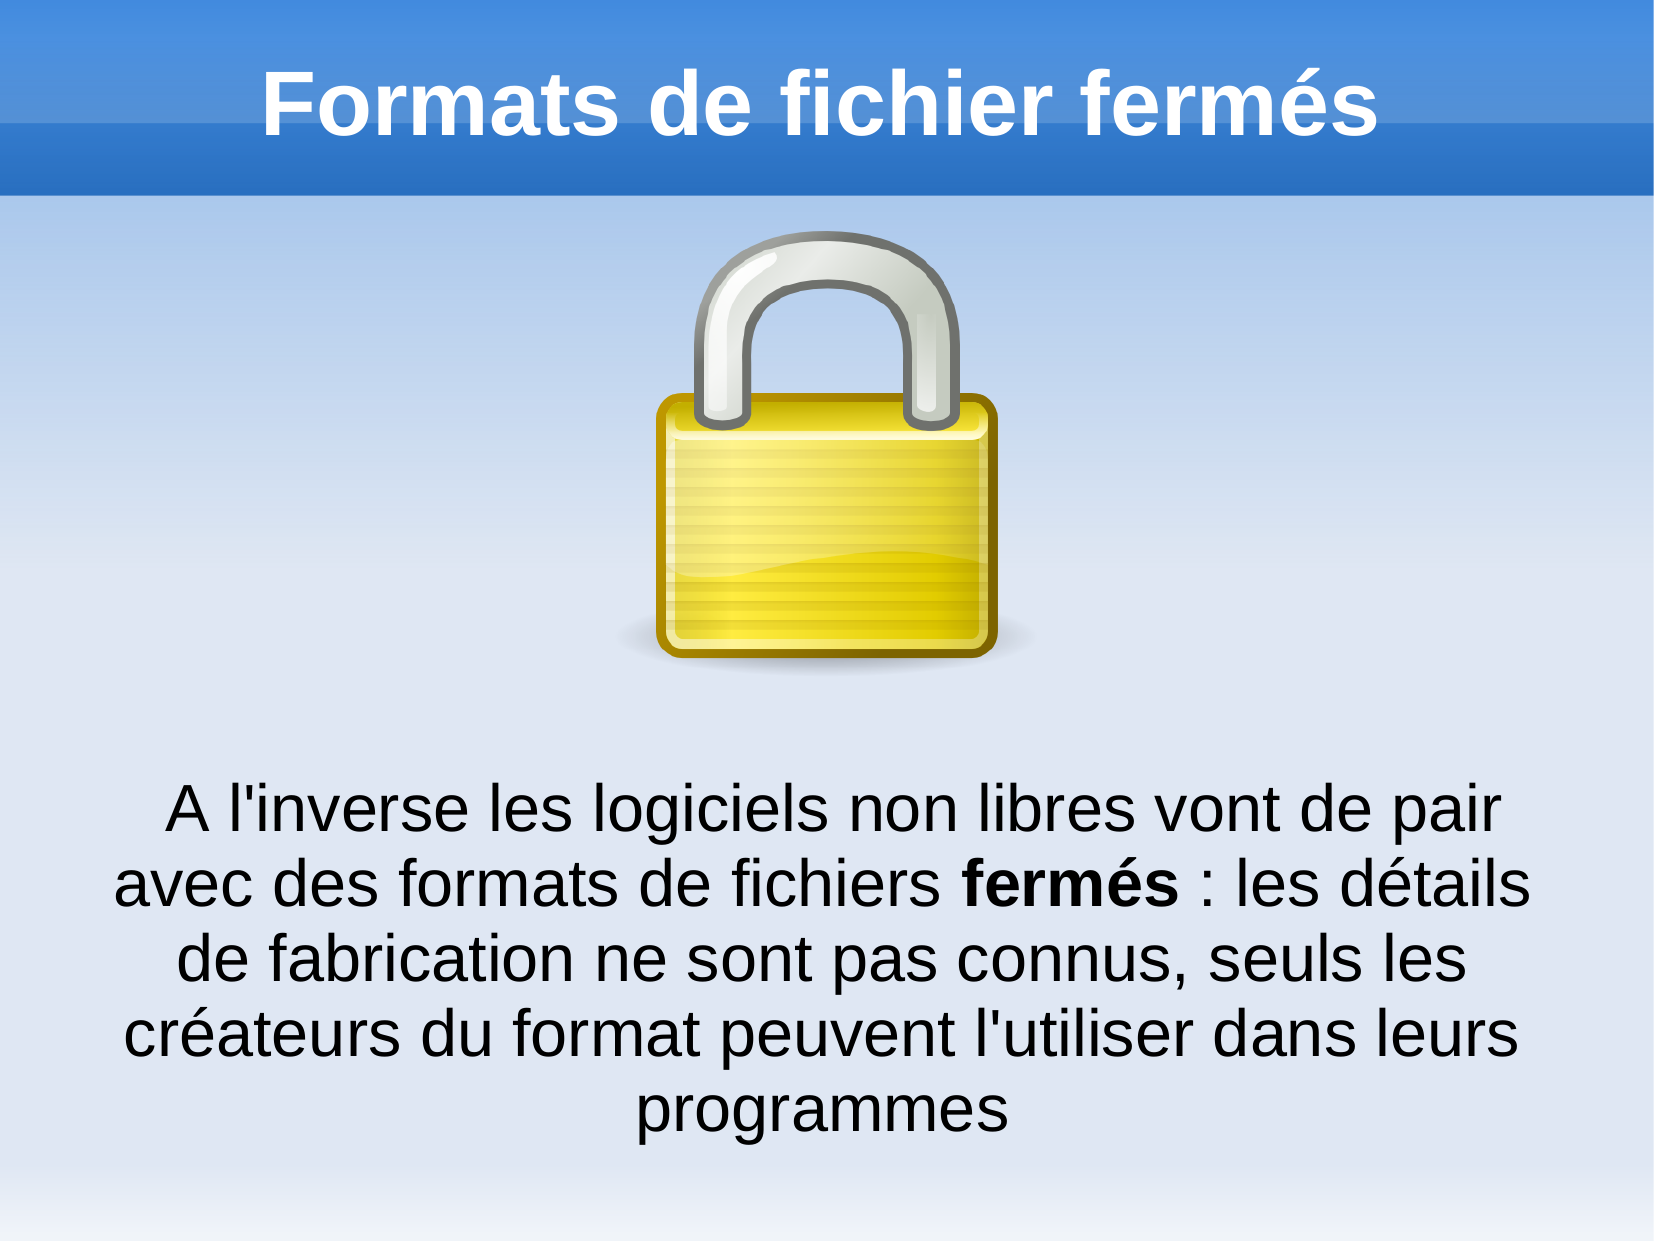

# Formats de fichier fermés
A l'inverse les logiciels non libres vont de pair avec des formats de fichiers fermés : les détails de fabrication ne sont pas connus, seuls les créateurs du format peuvent l'utiliser dans leurs programmes